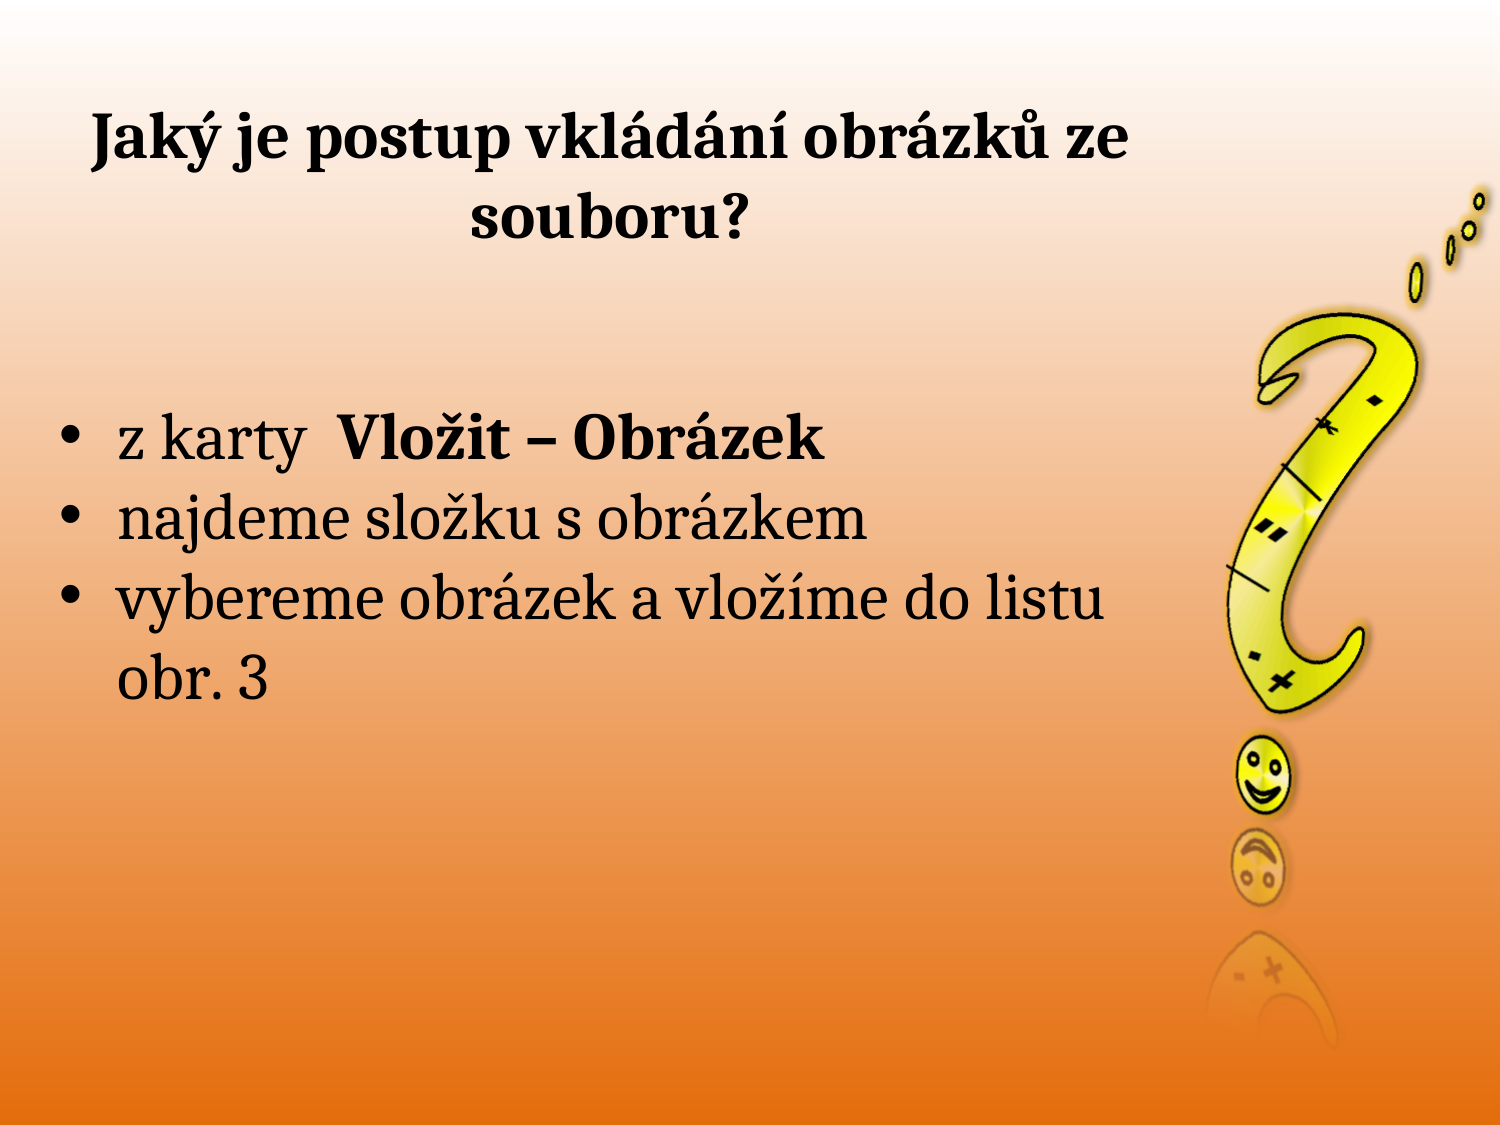

# Jaký je postup vkládání obrázků ze souboru?
z karty Vložit – Obrázek
najdeme složku s obrázkem
vybereme obrázek a vložíme do listu
	obr. 3